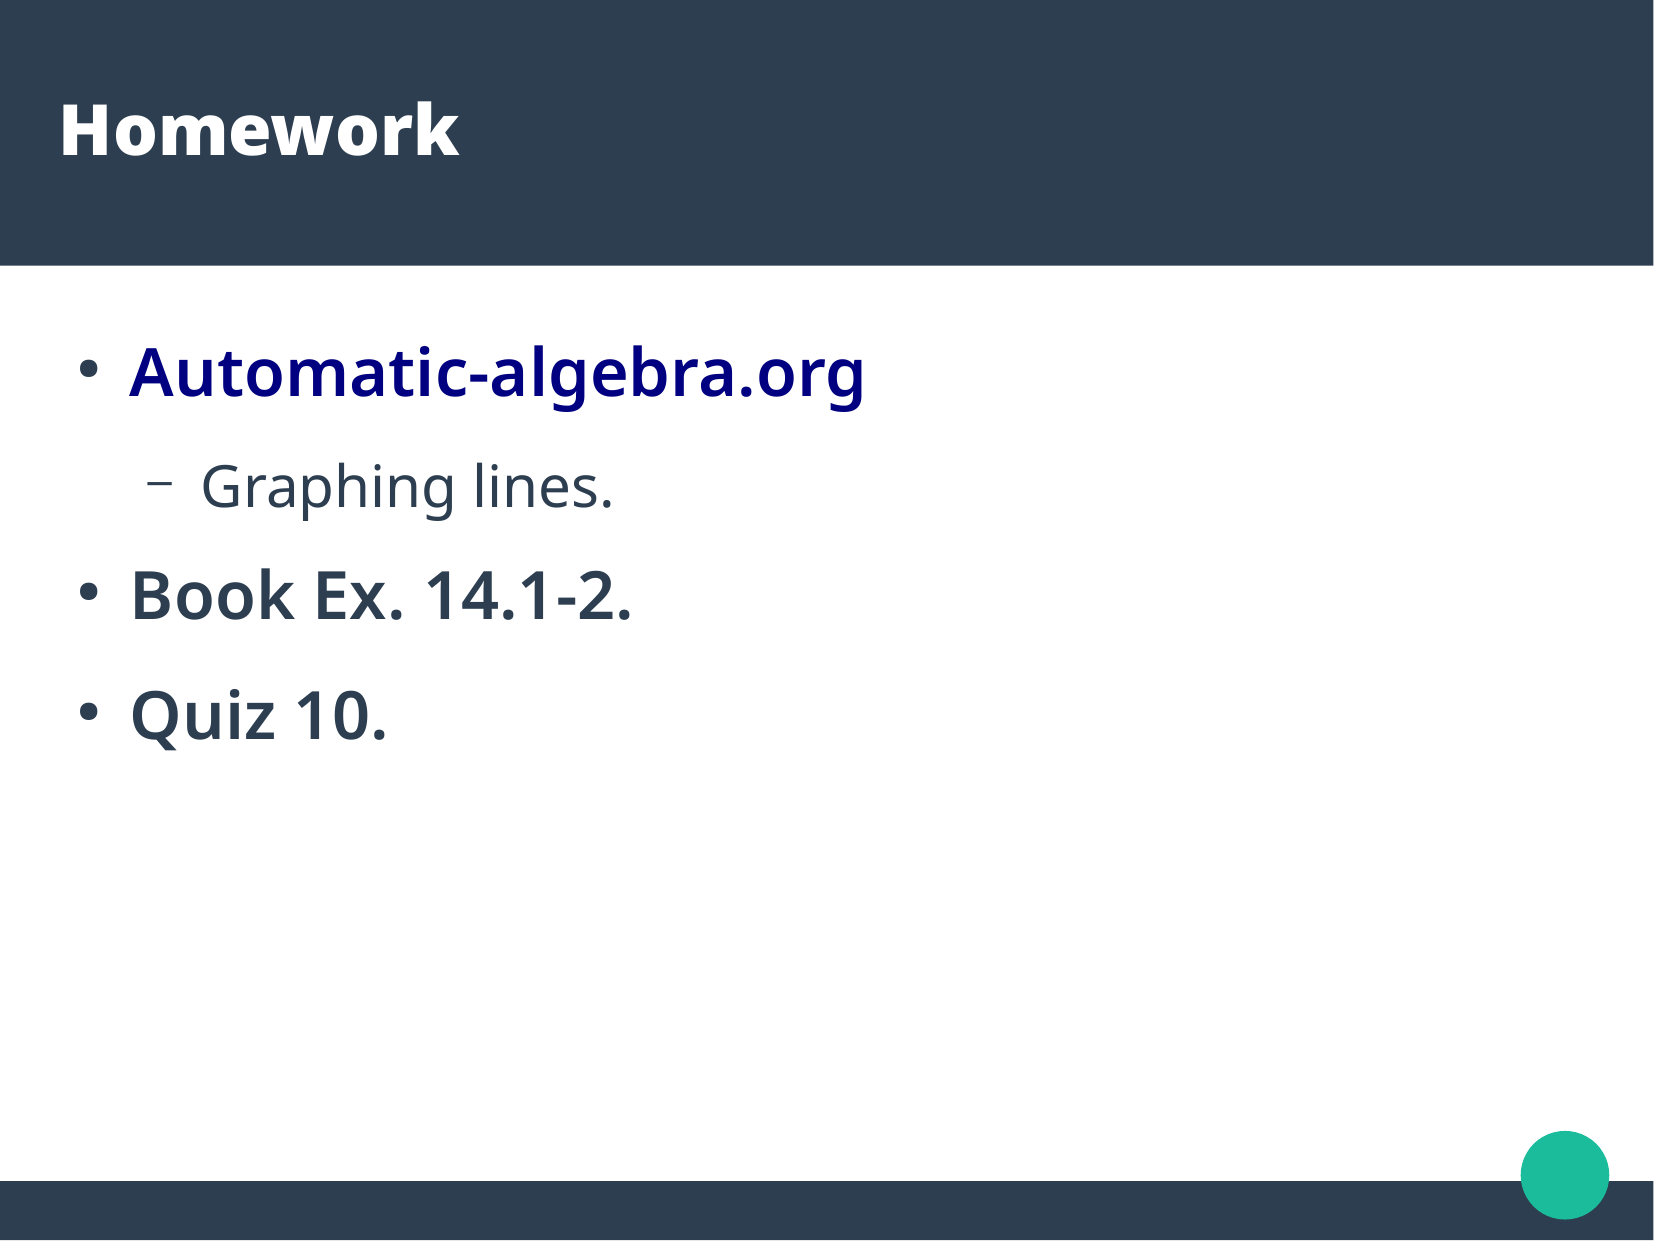

# Homework
Automatic-algebra.org
Graphing lines.
Book Ex. 14.1-2.
Quiz 10.